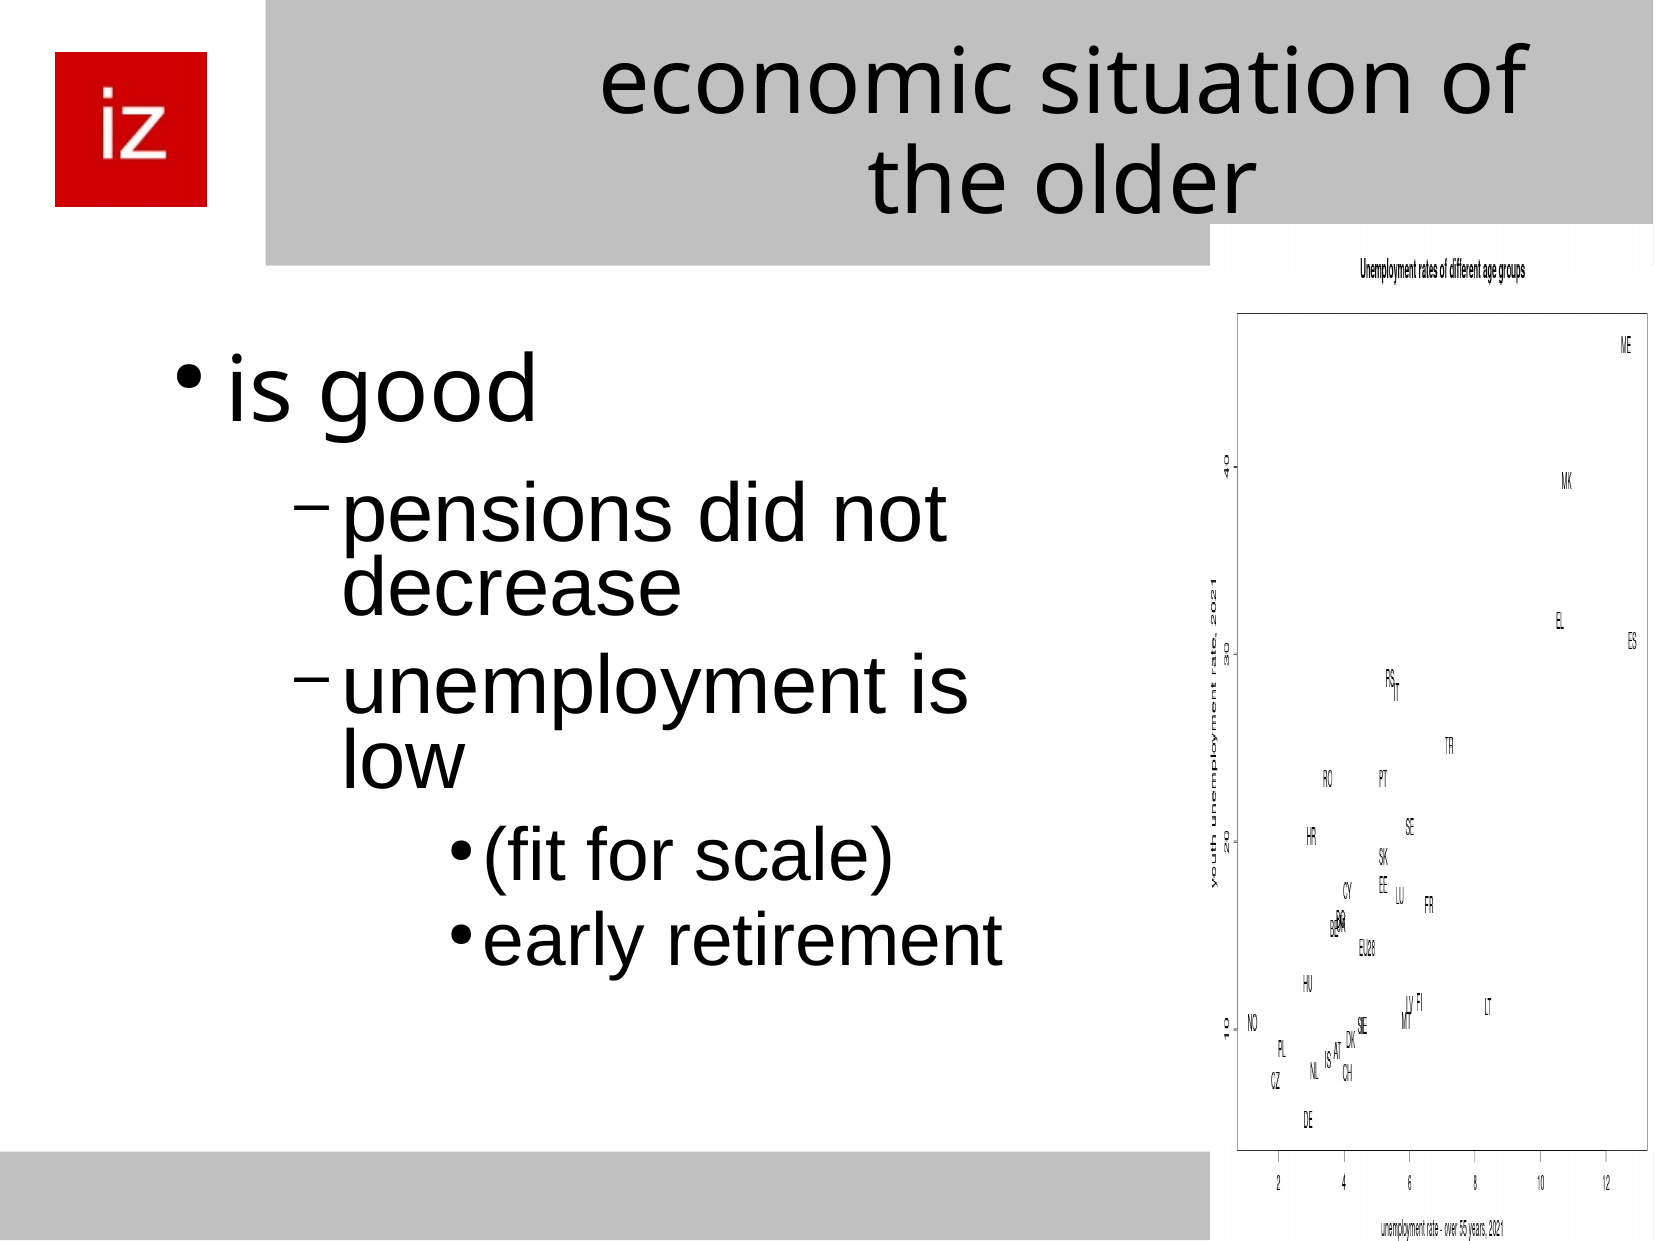

# economic situation of the older
is good
pensions did not decrease
unemployment is low
(fit for scale)
early retirement